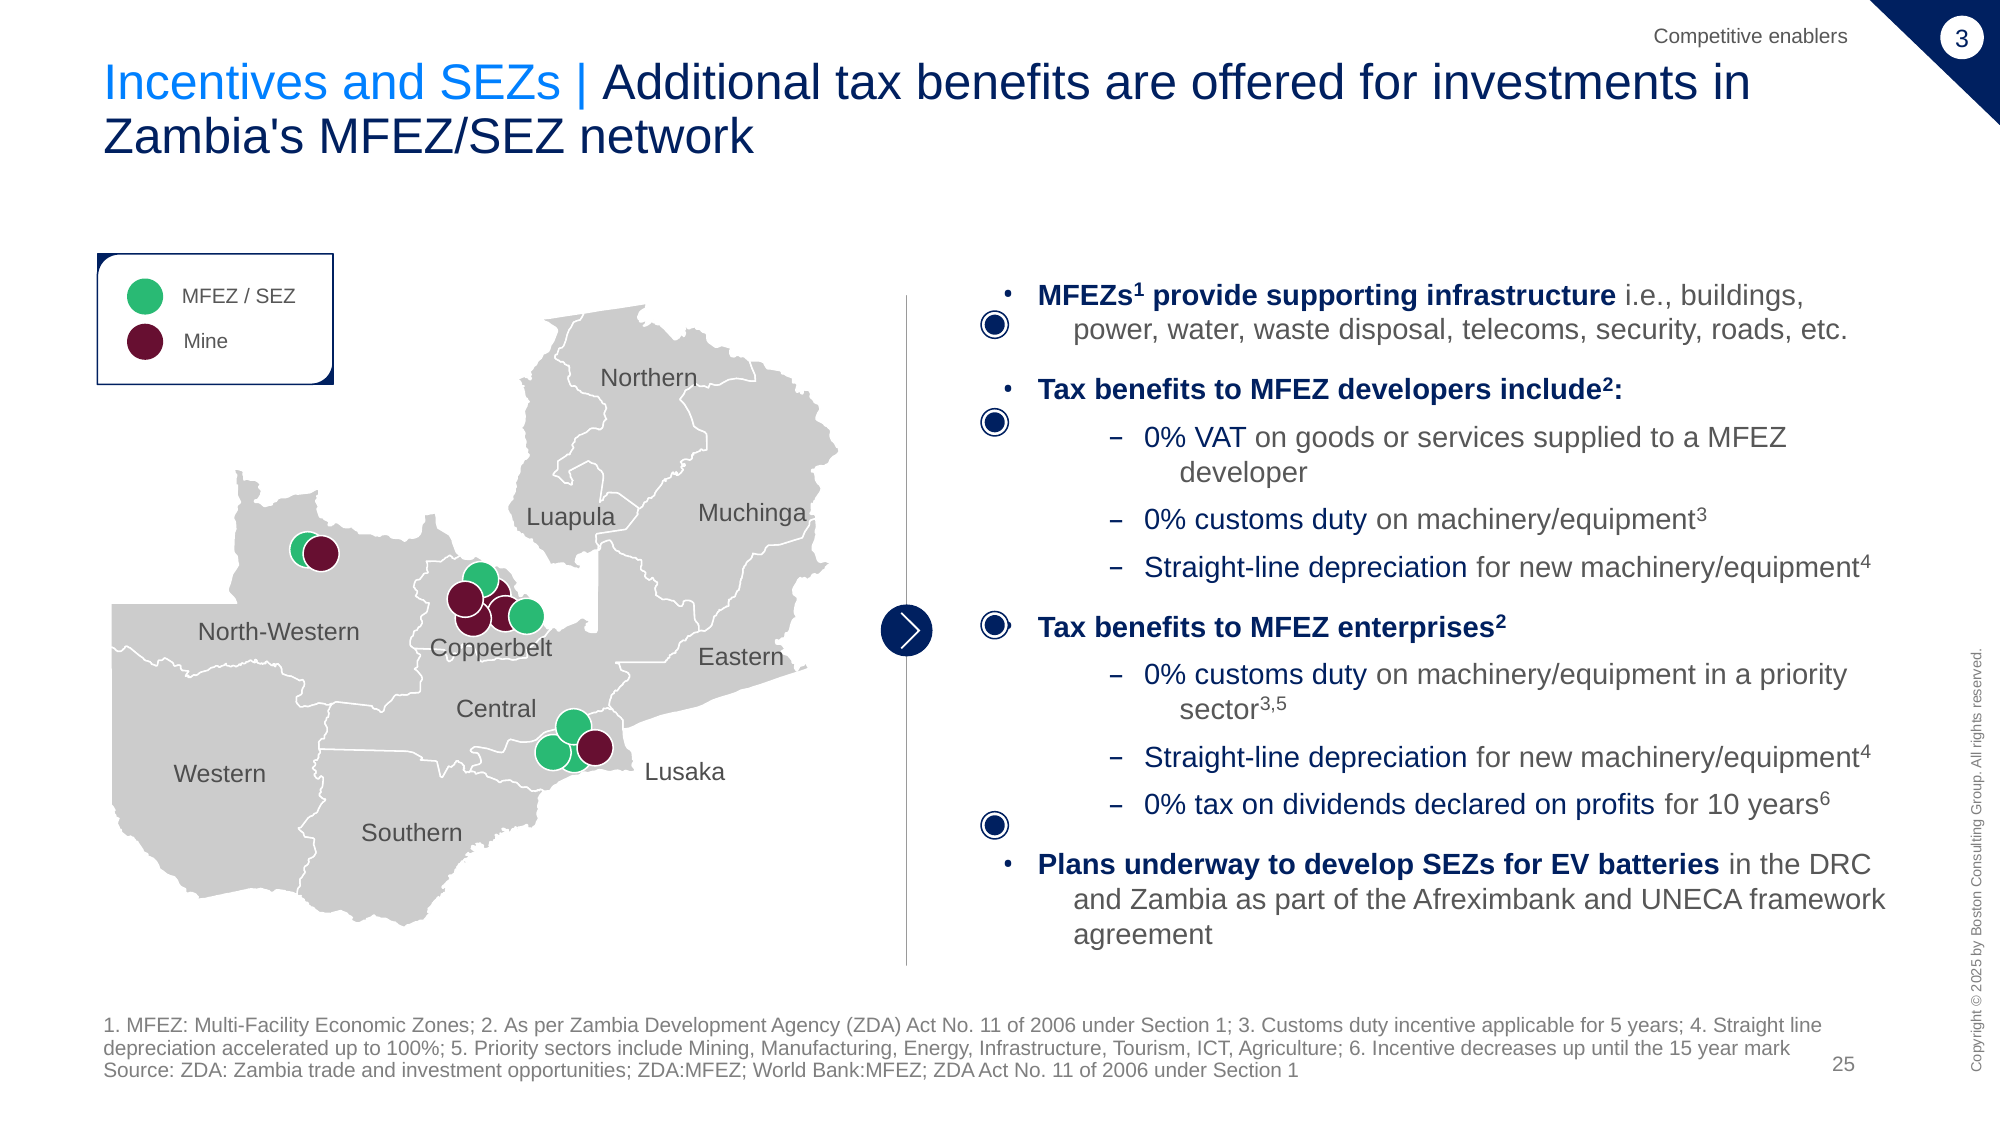

Competitive enablers
3
# Incentives and SEZs | Additional tax benefits are offered for investments in Zambia's MFEZ/SEZ network
MFEZs1 provide supporting infrastructure i.e., buildings, power, water, waste disposal, telecoms, security, roads, etc.
Tax benefits to MFEZ developers include2:
0% VAT on goods or services supplied to a MFEZ developer
0% customs duty on machinery/equipment3
Straight-line depreciation for new machinery/equipment4
Tax benefits to MFEZ enterprises2
0% customs duty on machinery/equipment in a priority sector3,5
Straight-line depreciation for new machinery/equipment4
0% tax on dividends declared on profits for 10 years6
Plans underway to develop SEZs for EV batteries in the DRC and Zambia as part of the Afreximbank and UNECA framework agreement
MFEZ / SEZ
Mine
Northern
Muchinga
Luapula
North-Western
Copperbelt
Eastern
Central
Lusaka
Western
Southern
1. MFEZ: Multi-Facility Economic Zones; 2. As per Zambia Development Agency (ZDA) Act No. 11 of 2006 under Section 1; 3. Customs duty incentive applicable for 5 years; 4. Straight line depreciation accelerated up to 100%; 5. Priority sectors include Mining, Manufacturing, Energy, Infrastructure, Tourism, ICT, Agriculture; 6. Incentive decreases up until the 15 year mark
Source: ZDA: Zambia trade and investment opportunities; ZDA:MFEZ; World Bank:MFEZ; ZDA Act No. 11 of 2006 under Section 1